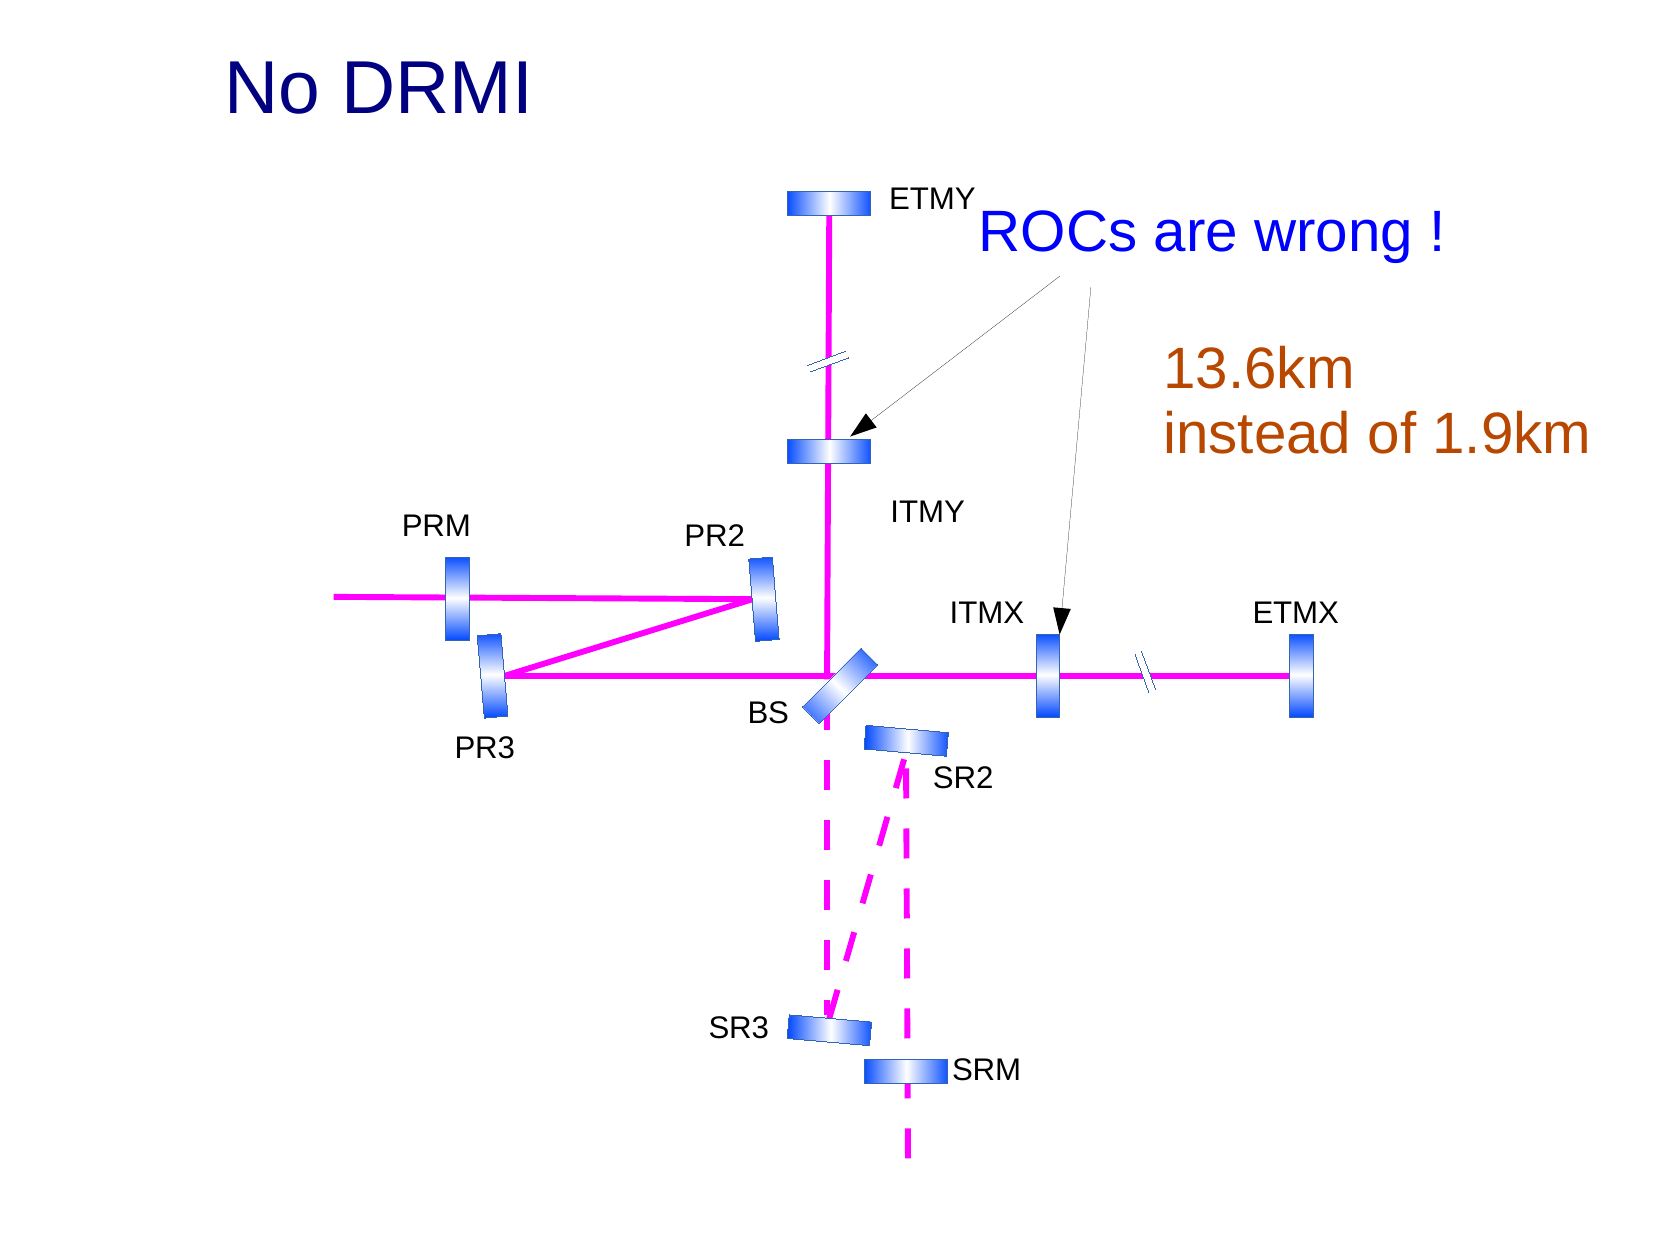

No DRMI
ETMY
ROCs are wrong !
13.6km
instead of 1.9km
ITMY
PRM
PR2
ITMX
ETMX
BS
PR3
SR2
SR3
SRM